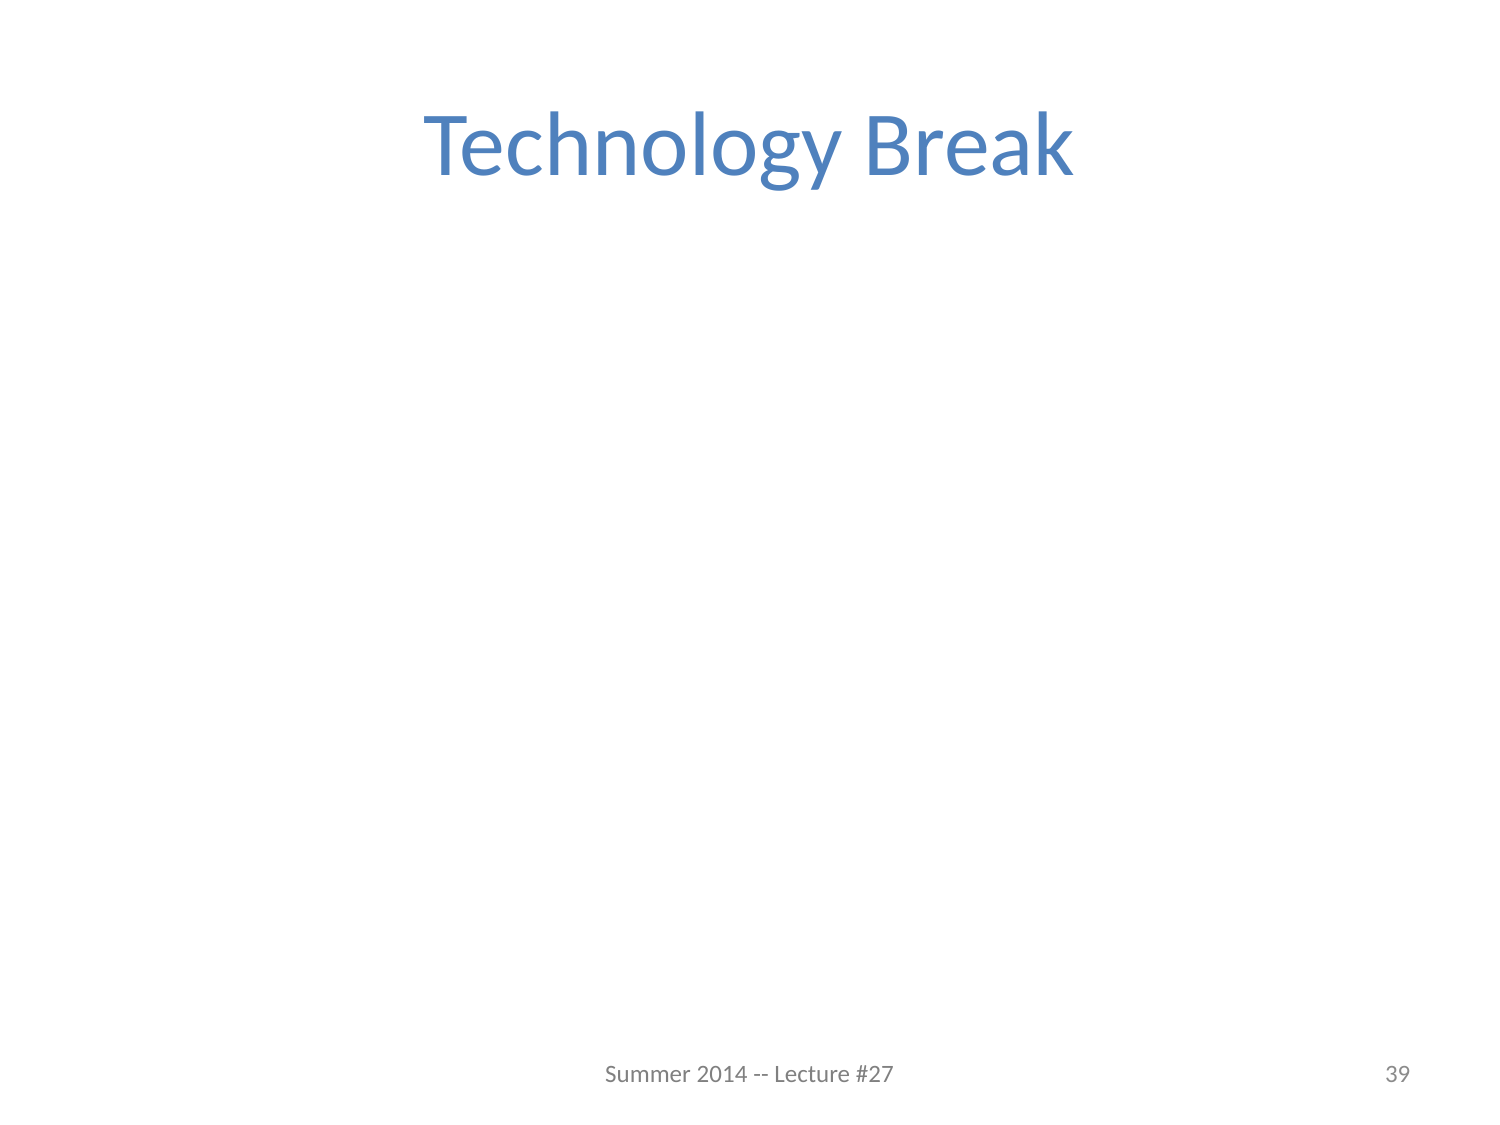

# Technology Break
8/07/2014
Summer 2014 -- Lecture #27